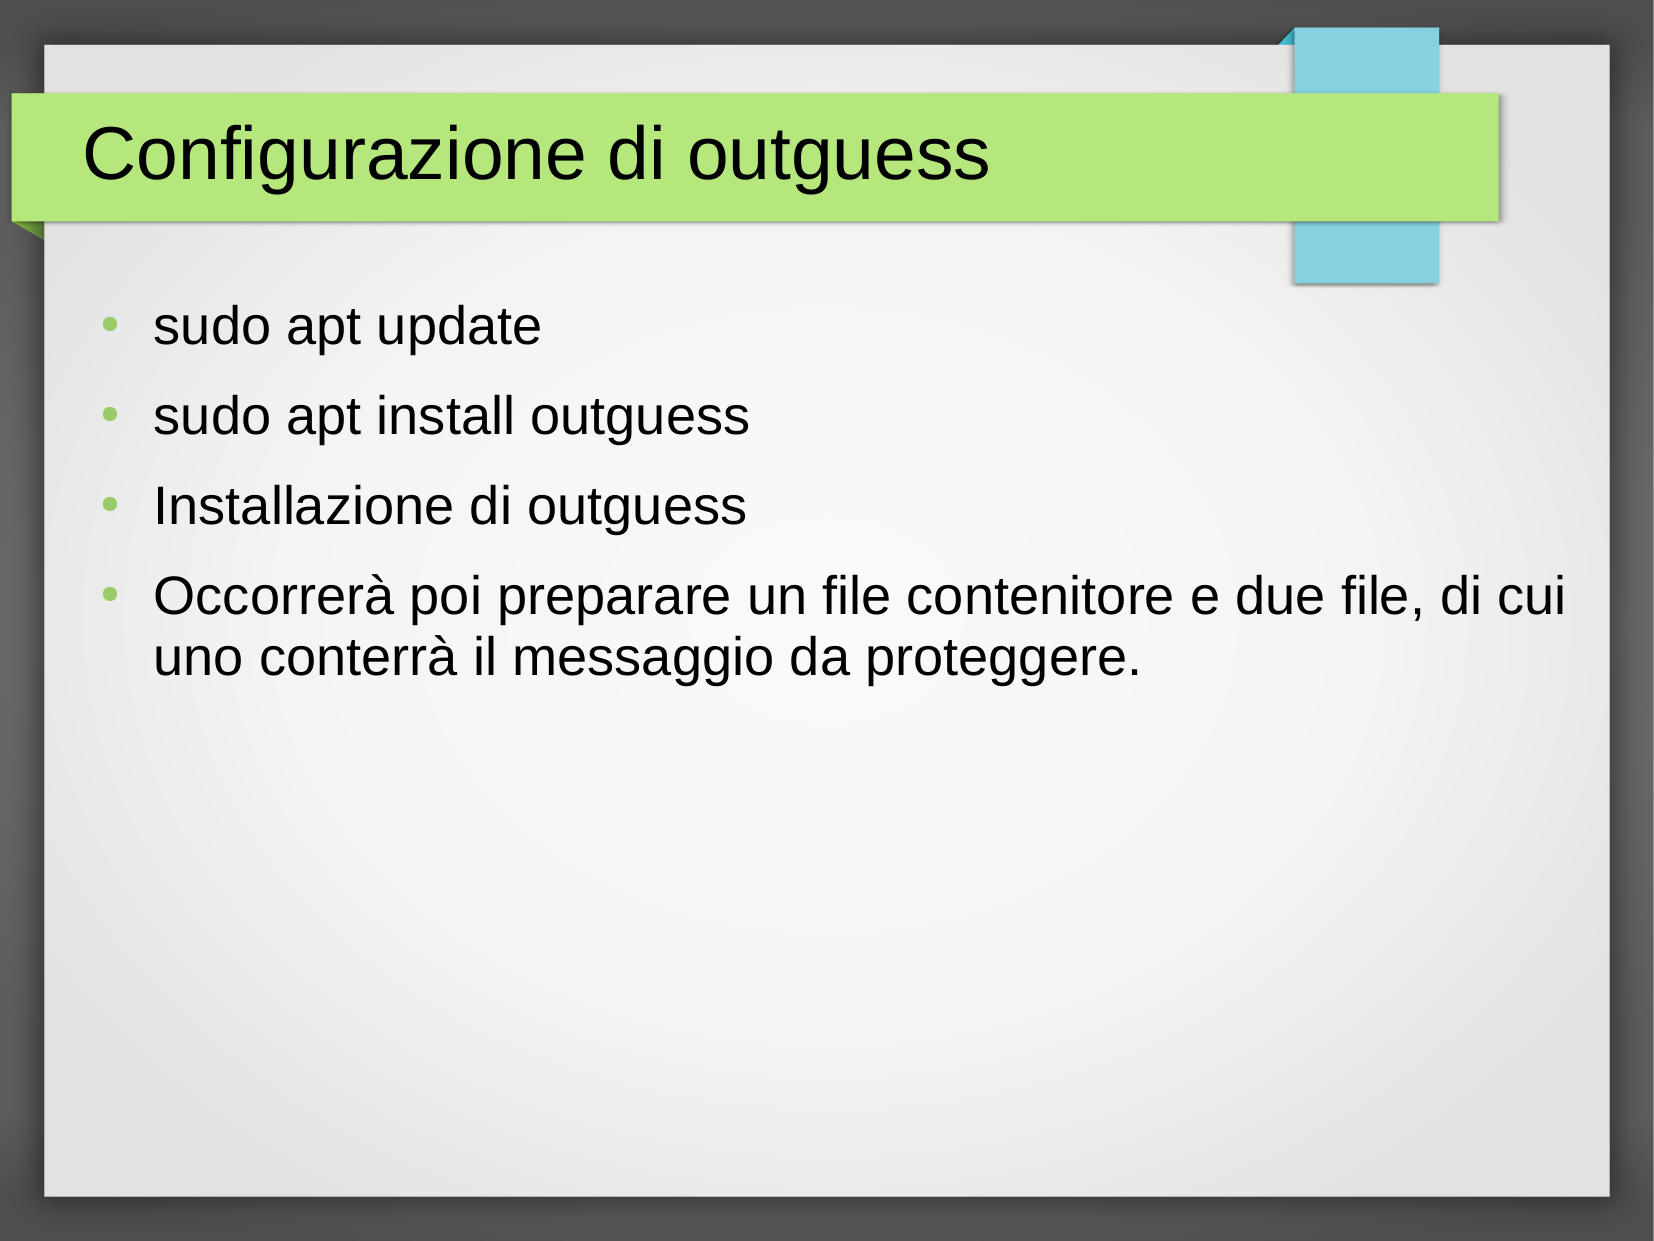

# Configurazione di outguess
sudo apt update
sudo apt install outguess
Installazione di outguess
Occorrerà poi preparare un file contenitore e due file, di cui uno conterrà il messaggio da proteggere.